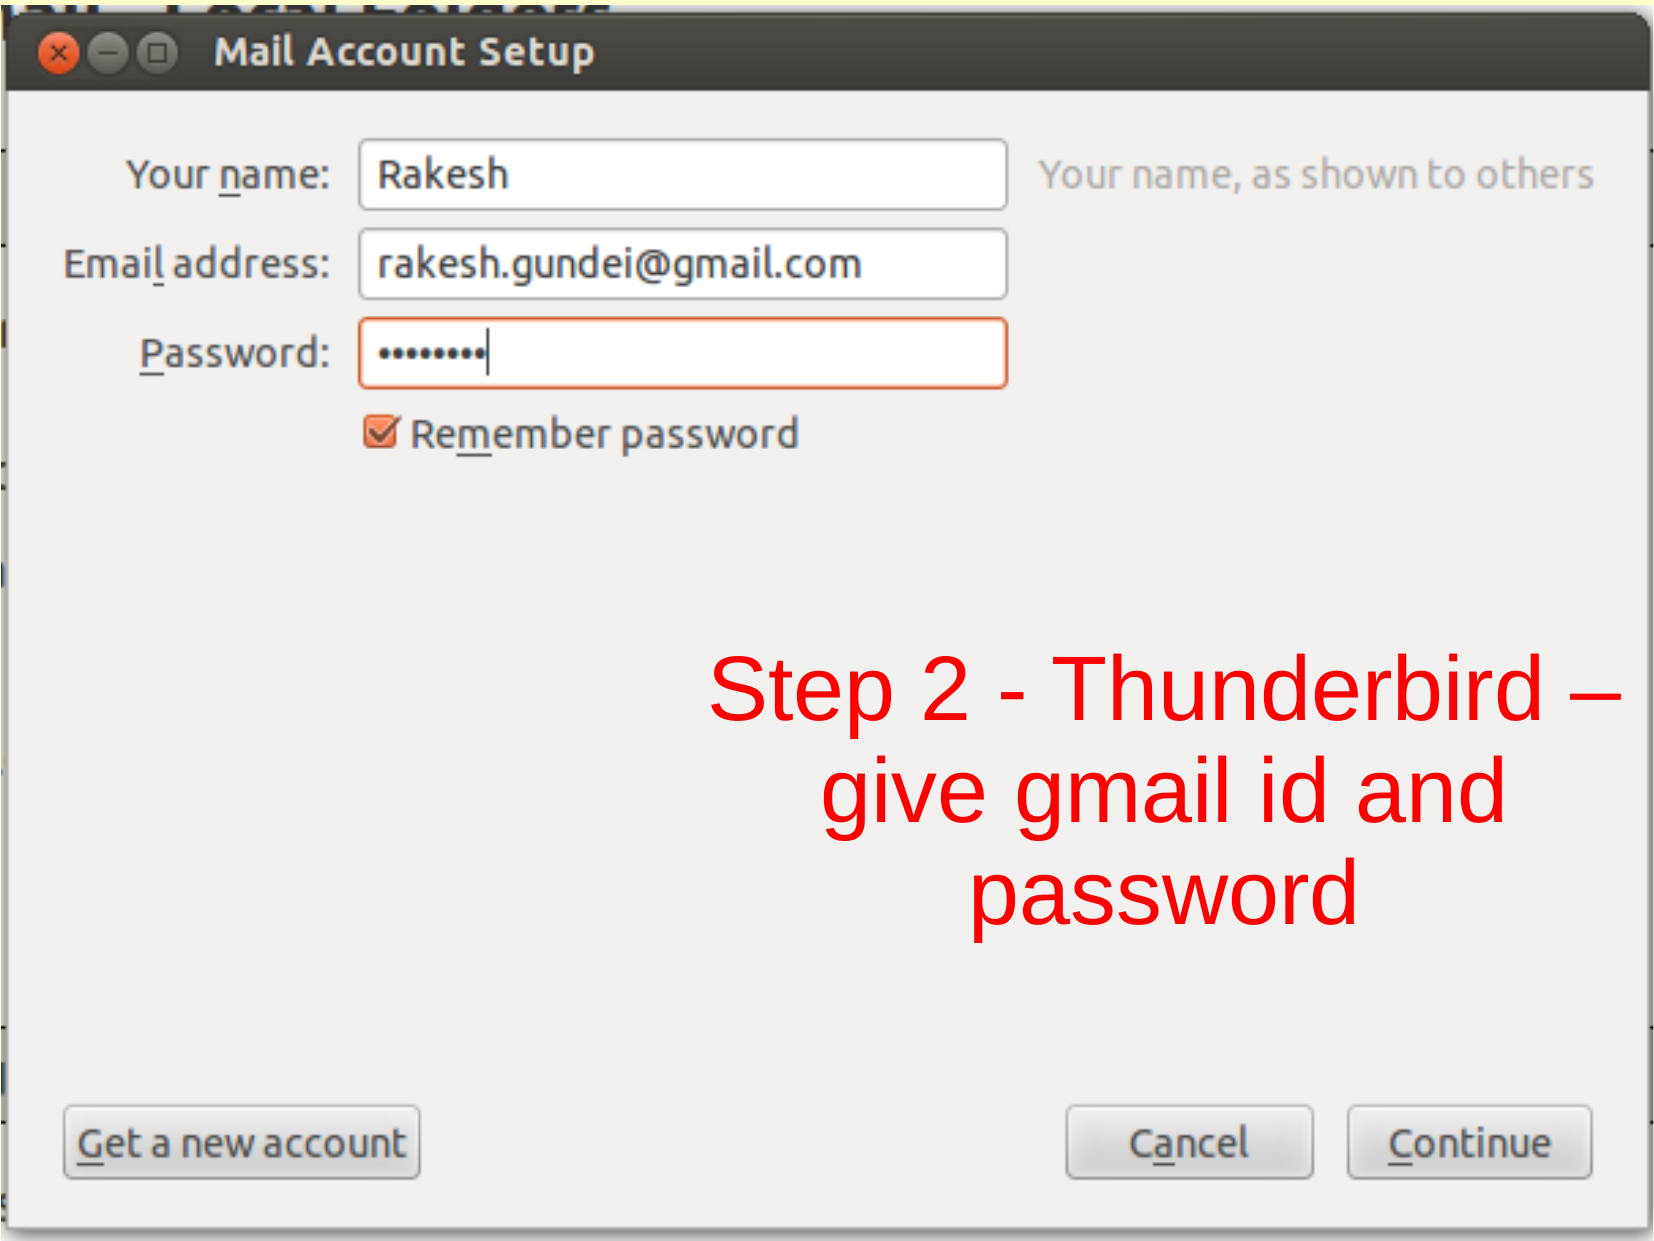

#
Step 2 - Thunderbird – give gmail id and password